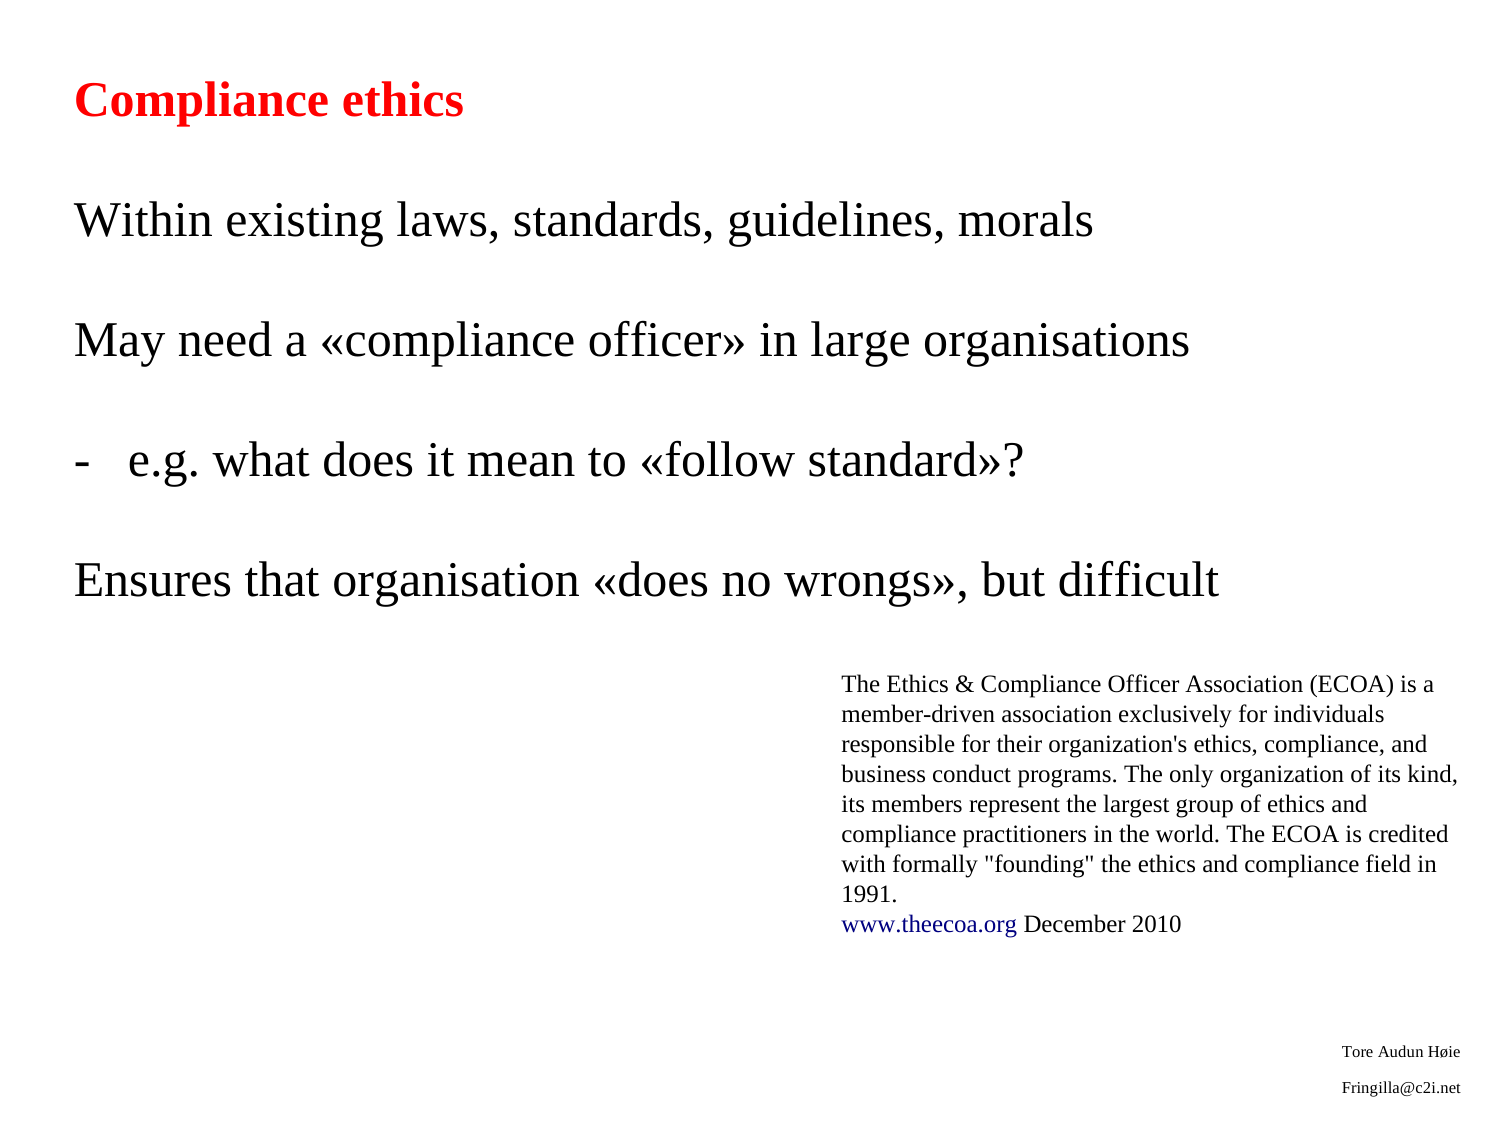

Compliance ethics
Within existing laws, standards, guidelines, morals
May need a «compliance officer» in large organisations
- e.g. what does it mean to «follow standard»?
Ensures that organisation «does no wrongs», but difficult
The Ethics & Compliance Officer Association (ECOA) is a member-driven association exclusively for individuals responsible for their organization's ethics, compliance, and business conduct programs. The only organization of its kind, its members represent the largest group of ethics and compliance practitioners in the world. The ECOA is credited with formally "founding" the ethics and compliance field in 1991.
www.theecoa.org December 2010
Tore Audun Høie
Fringilla@c2i.net